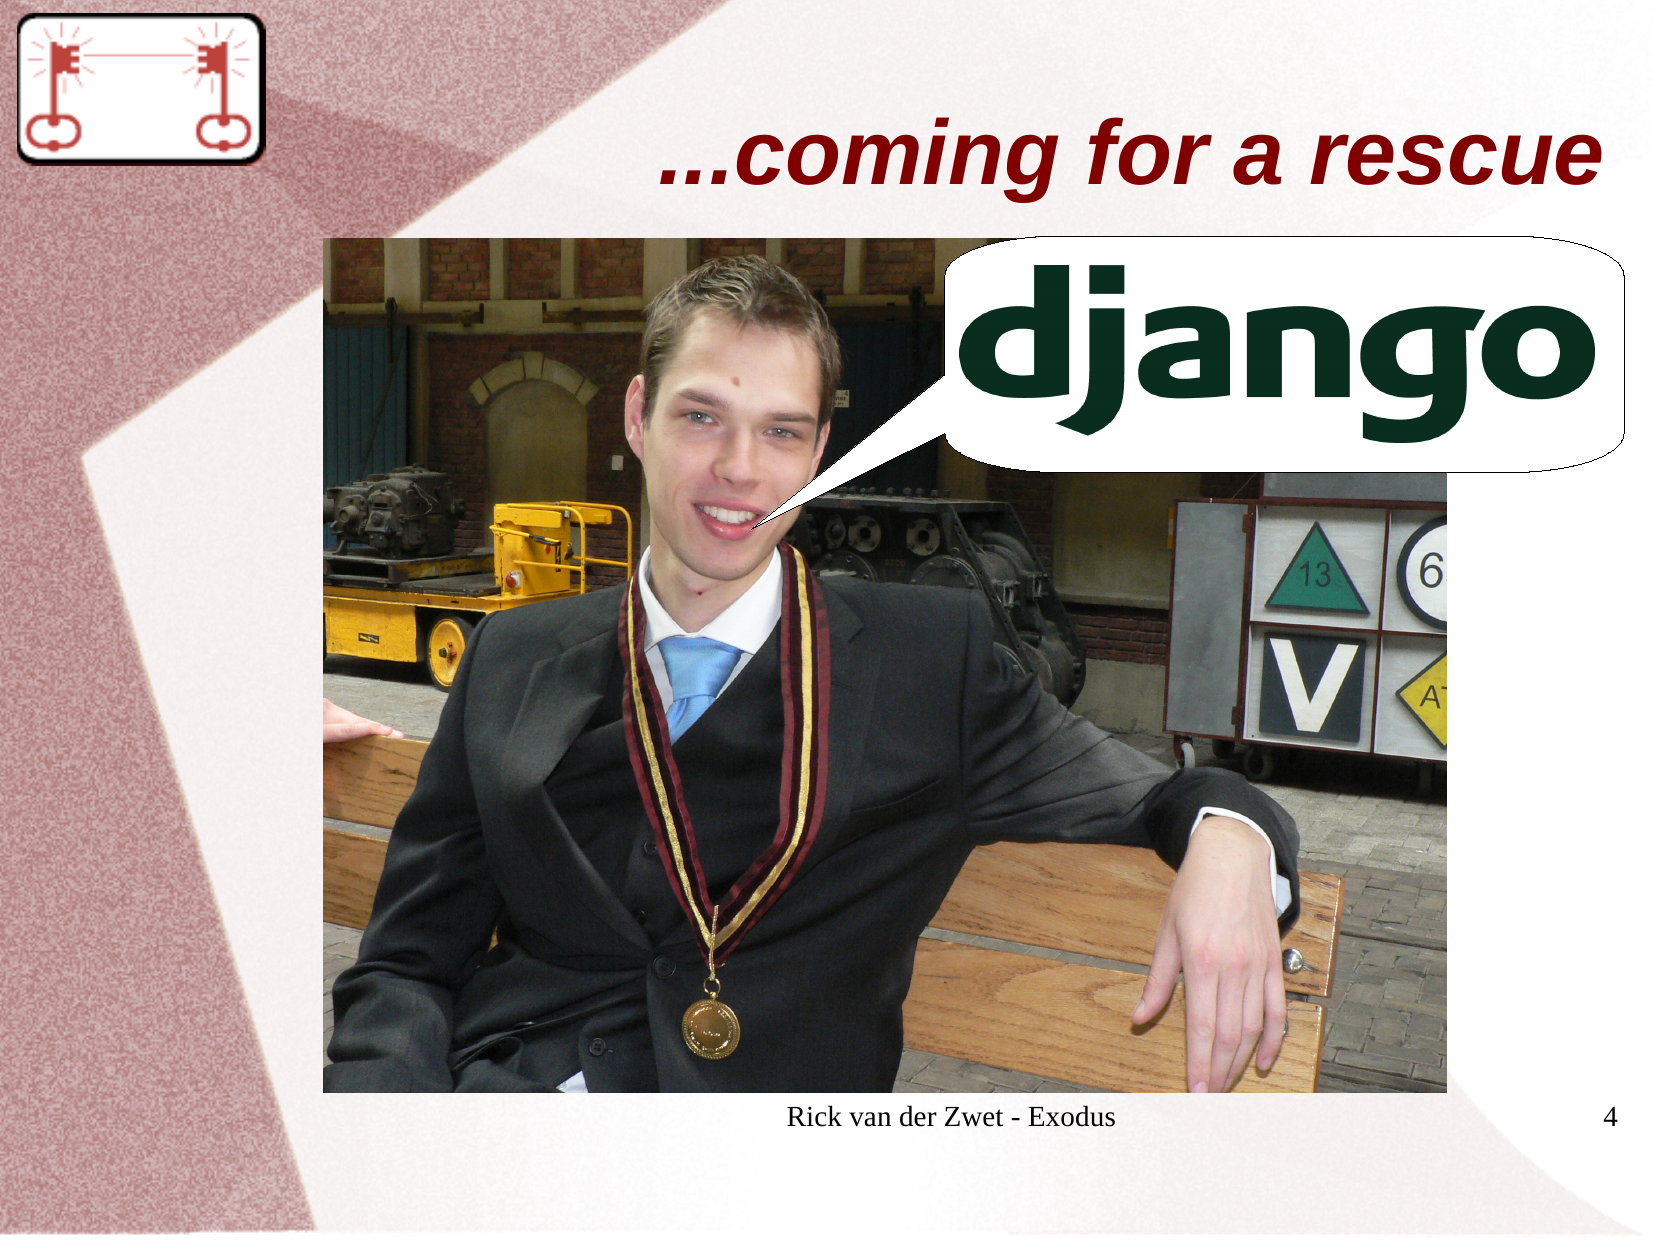

# ...coming for a rescue
Rick van der Zwet - Exodus
4